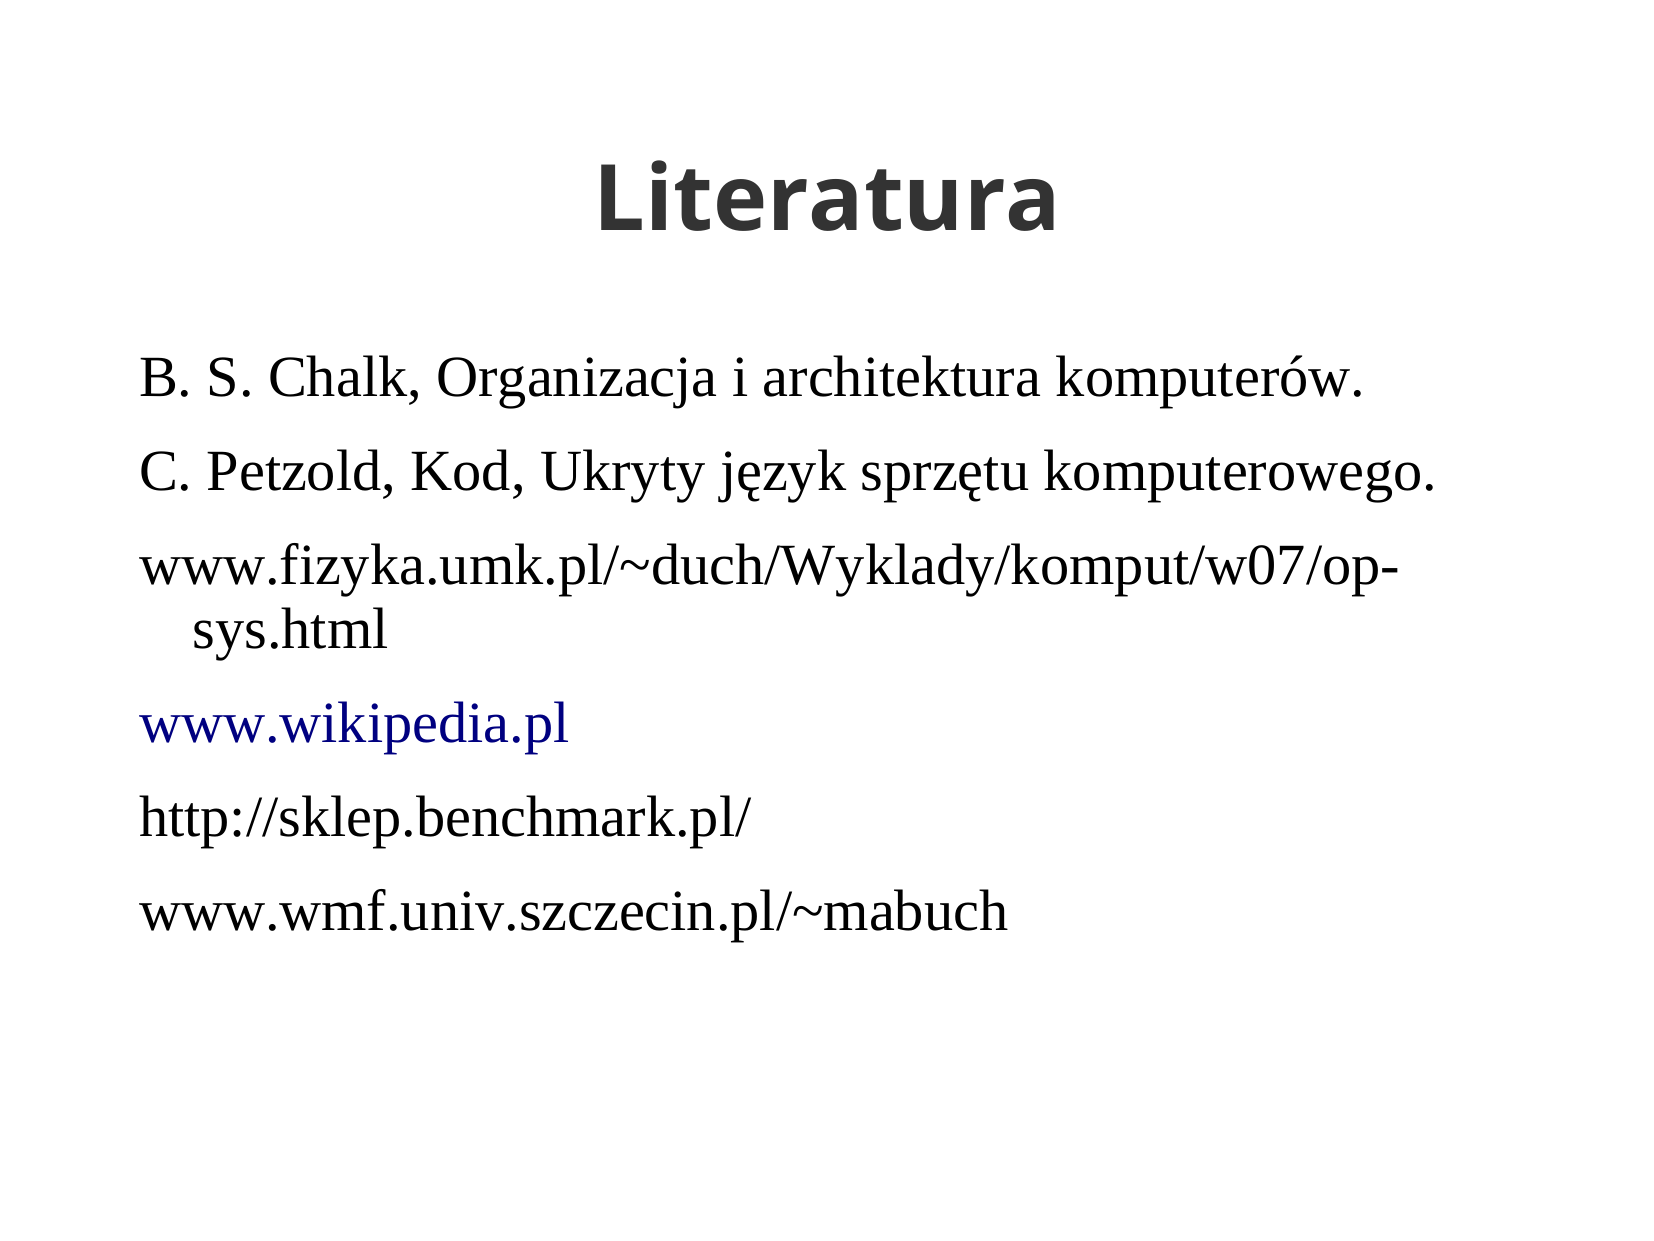

# Literatura
B. S. Chalk, Organizacja i architektura komputerów.
C. Petzold, Kod, Ukryty język sprzętu komputerowego.
www.fizyka.umk.pl/~duch/Wyklady/komput/w07/op-sys.html
www.wikipedia.pl
http://sklep.benchmark.pl/
www.wmf.univ.szczecin.pl/~mabuch